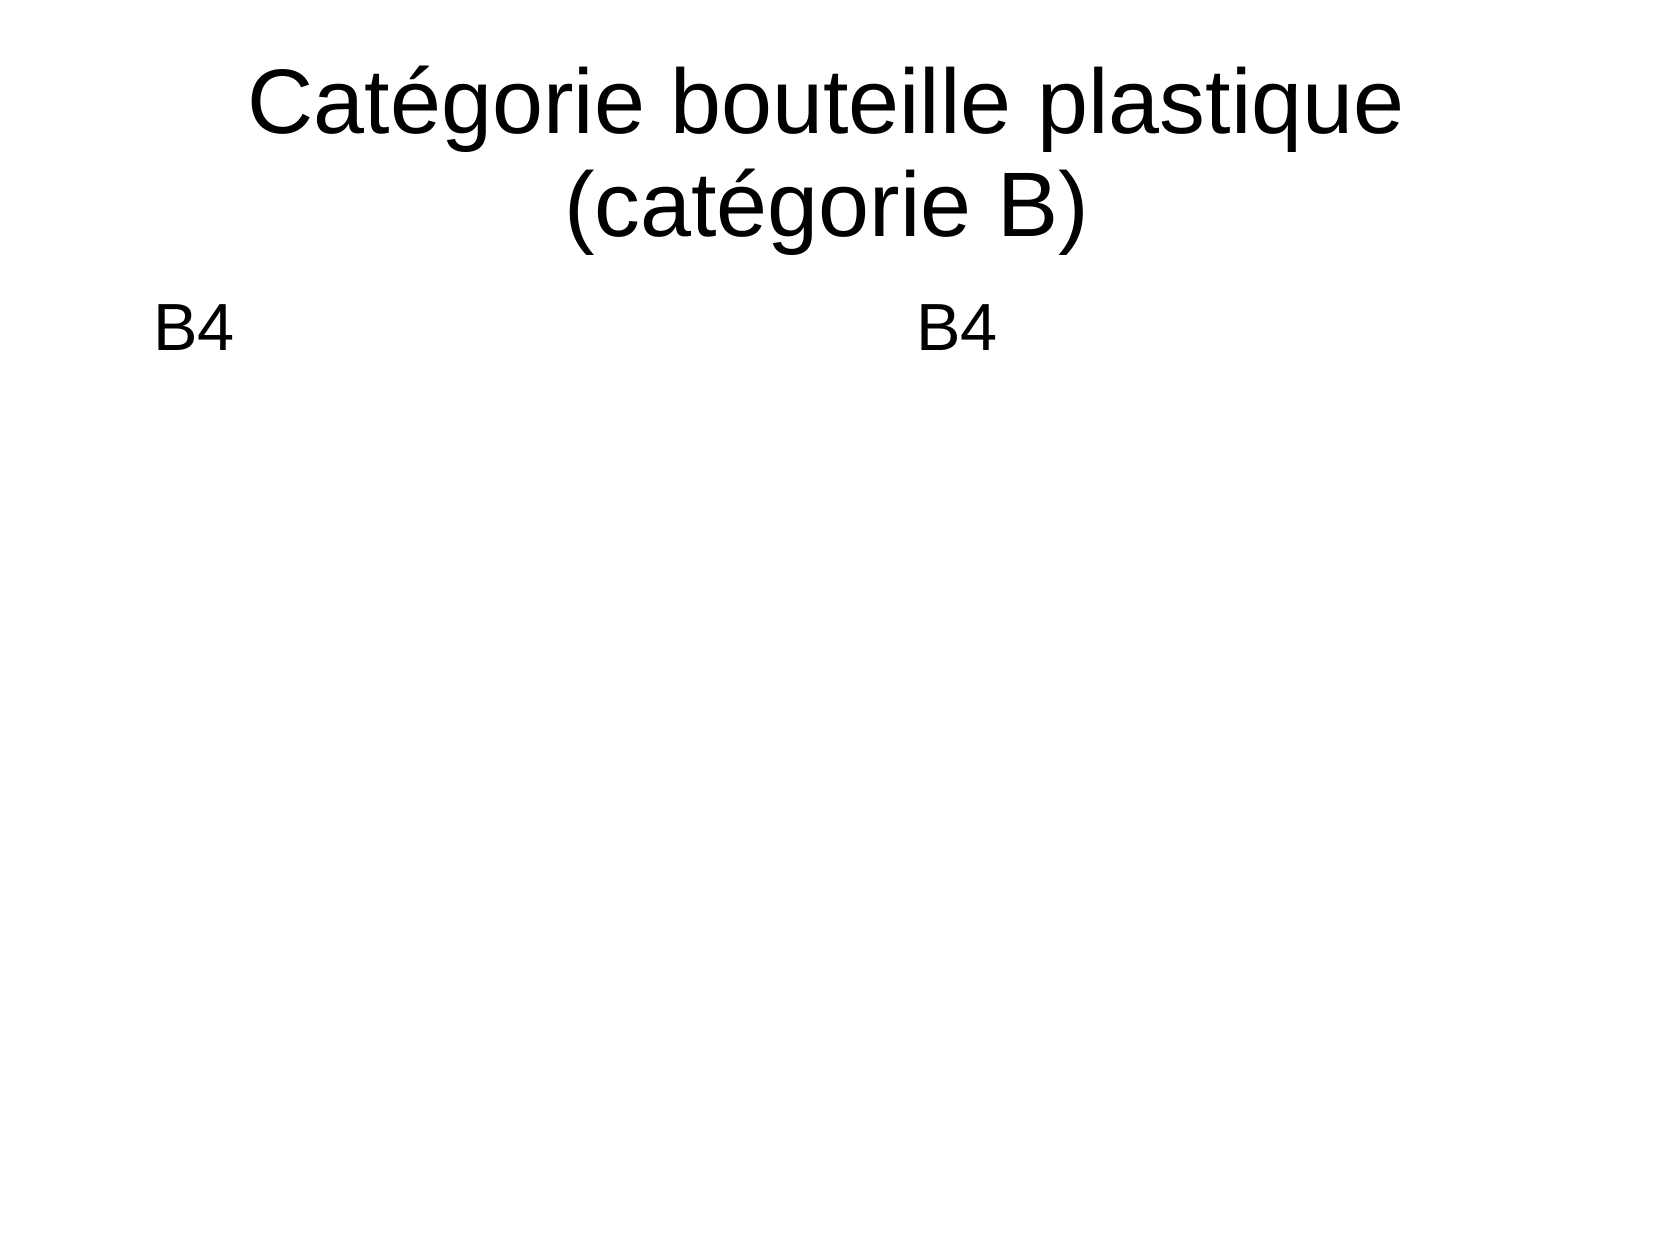

# Catégorie bouteille plastique (catégorie B)
B4
B4